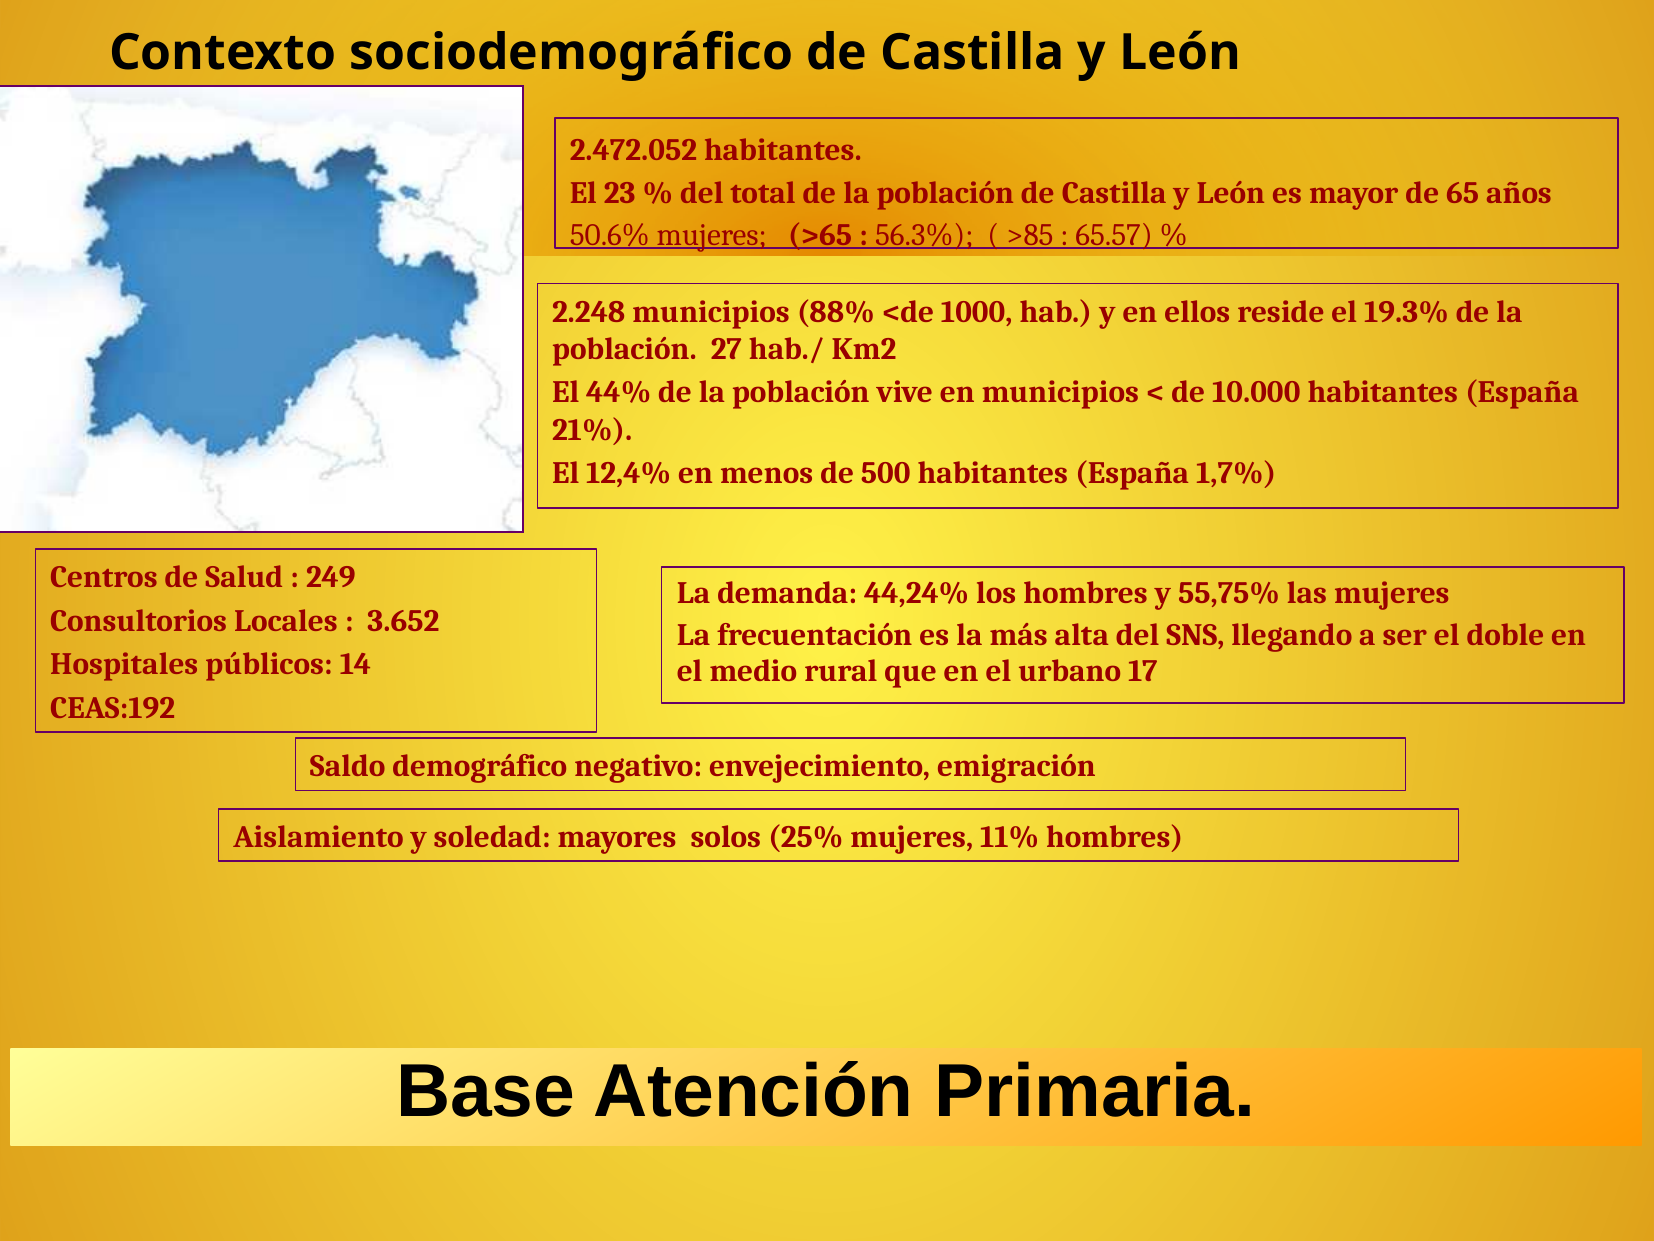

Contexto sociodemográfico de Castilla y León
2.472.052 habitantes.
El 23 % del total de la población de Castilla y León es mayor de 65 años
50.6% mujeres; (>65 : 56.3%); ( >85 : 65.57) %
2.248 municipios (88% <de 1000, hab.) y en ellos reside el 19.3% de la población. 27 hab./ Km2
El 44% de la población vive en municipios < de 10.000 habitantes (España 21%).
El 12,4% en menos de 500 habitantes (España 1,7%)
Centros de Salud : 249
Consultorios Locales : 3.652
Hospitales públicos: 14
CEAS:192
La demanda: 44,24% los hombres y 55,75% las mujeres
La frecuentación es la más alta del SNS, llegando a ser el doble en el medio rural que en el urbano 17
Saldo demográfico negativo: envejecimiento, emigración
Aislamiento y soledad: mayores solos (25% mujeres, 11% hombres)
Base Atención Primaria.